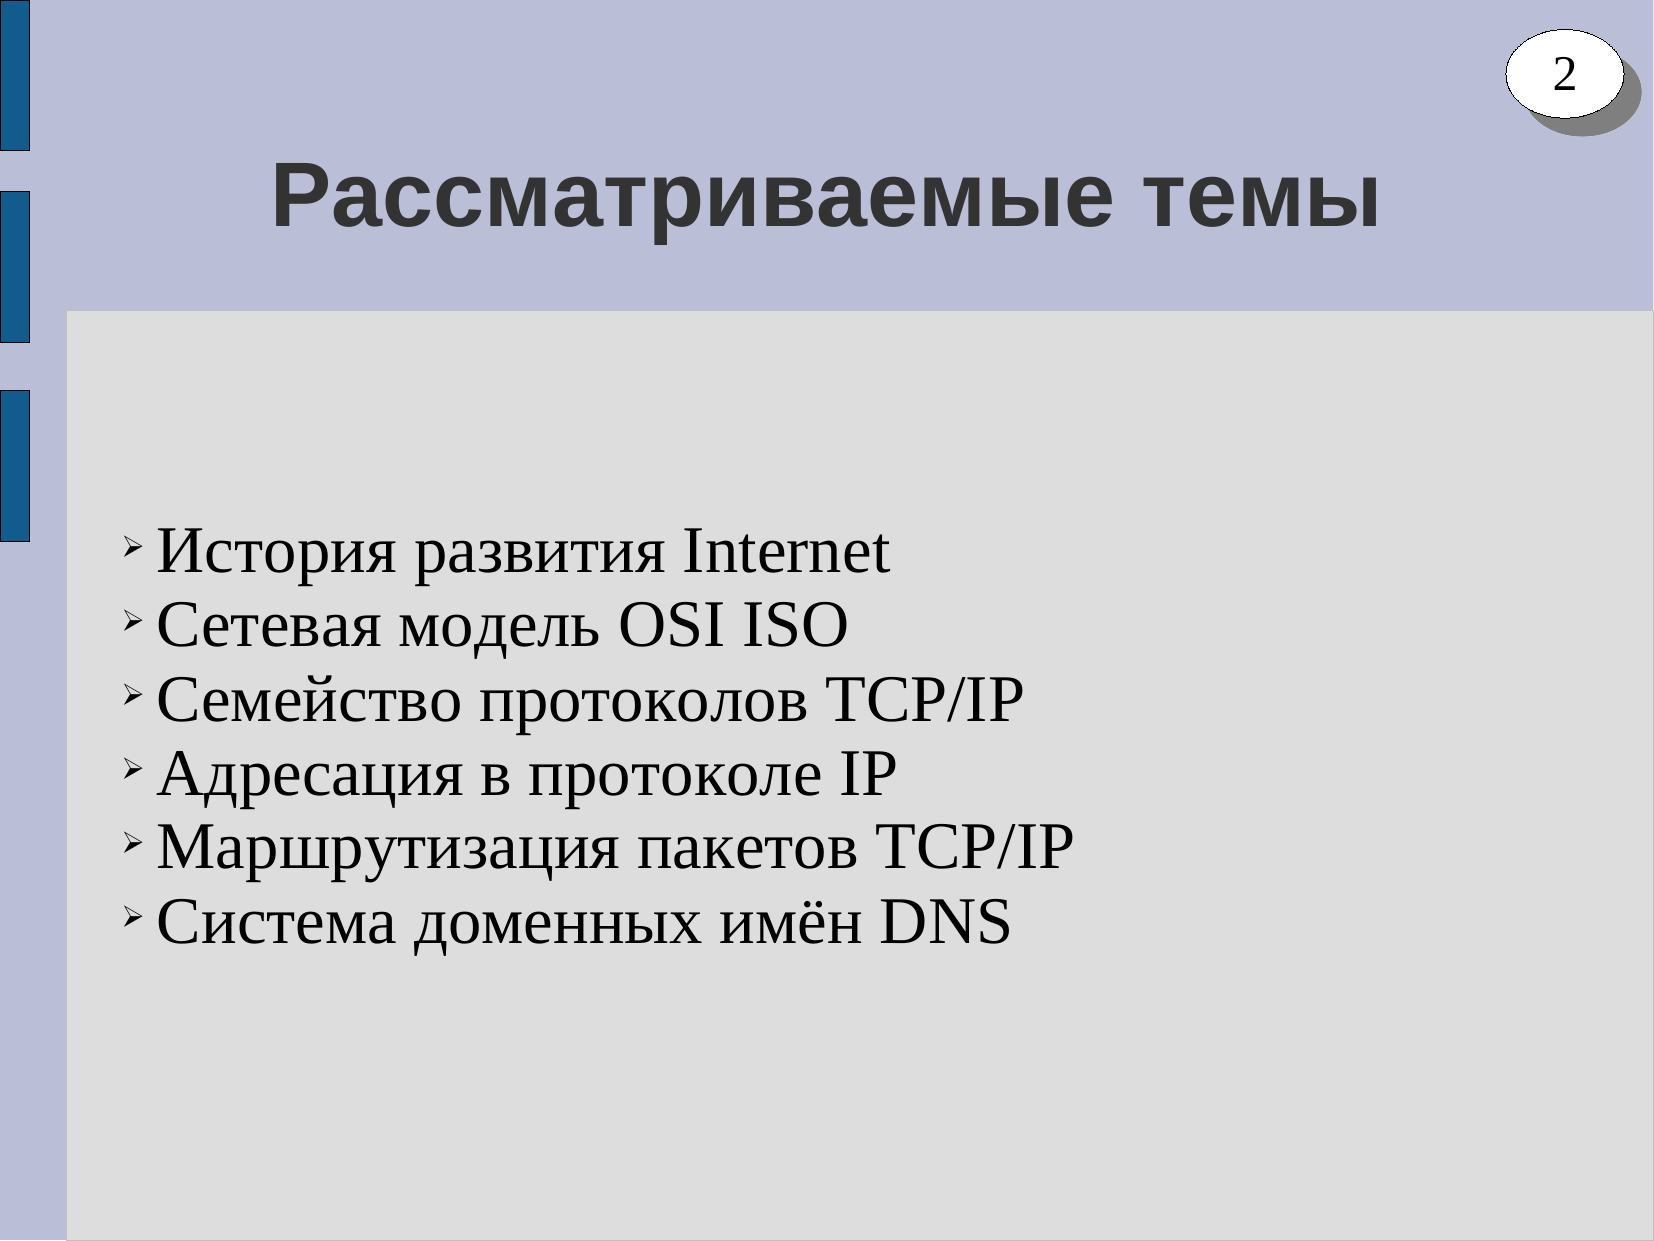

2
# Рассматриваемые темы
История развития Internet
Сетевая модель OSI ISO
Семейство протоколов TCP/IP
Адресация в протоколе IP
Маршрутизация пакетов TCP/IP
Система доменных имён DNS